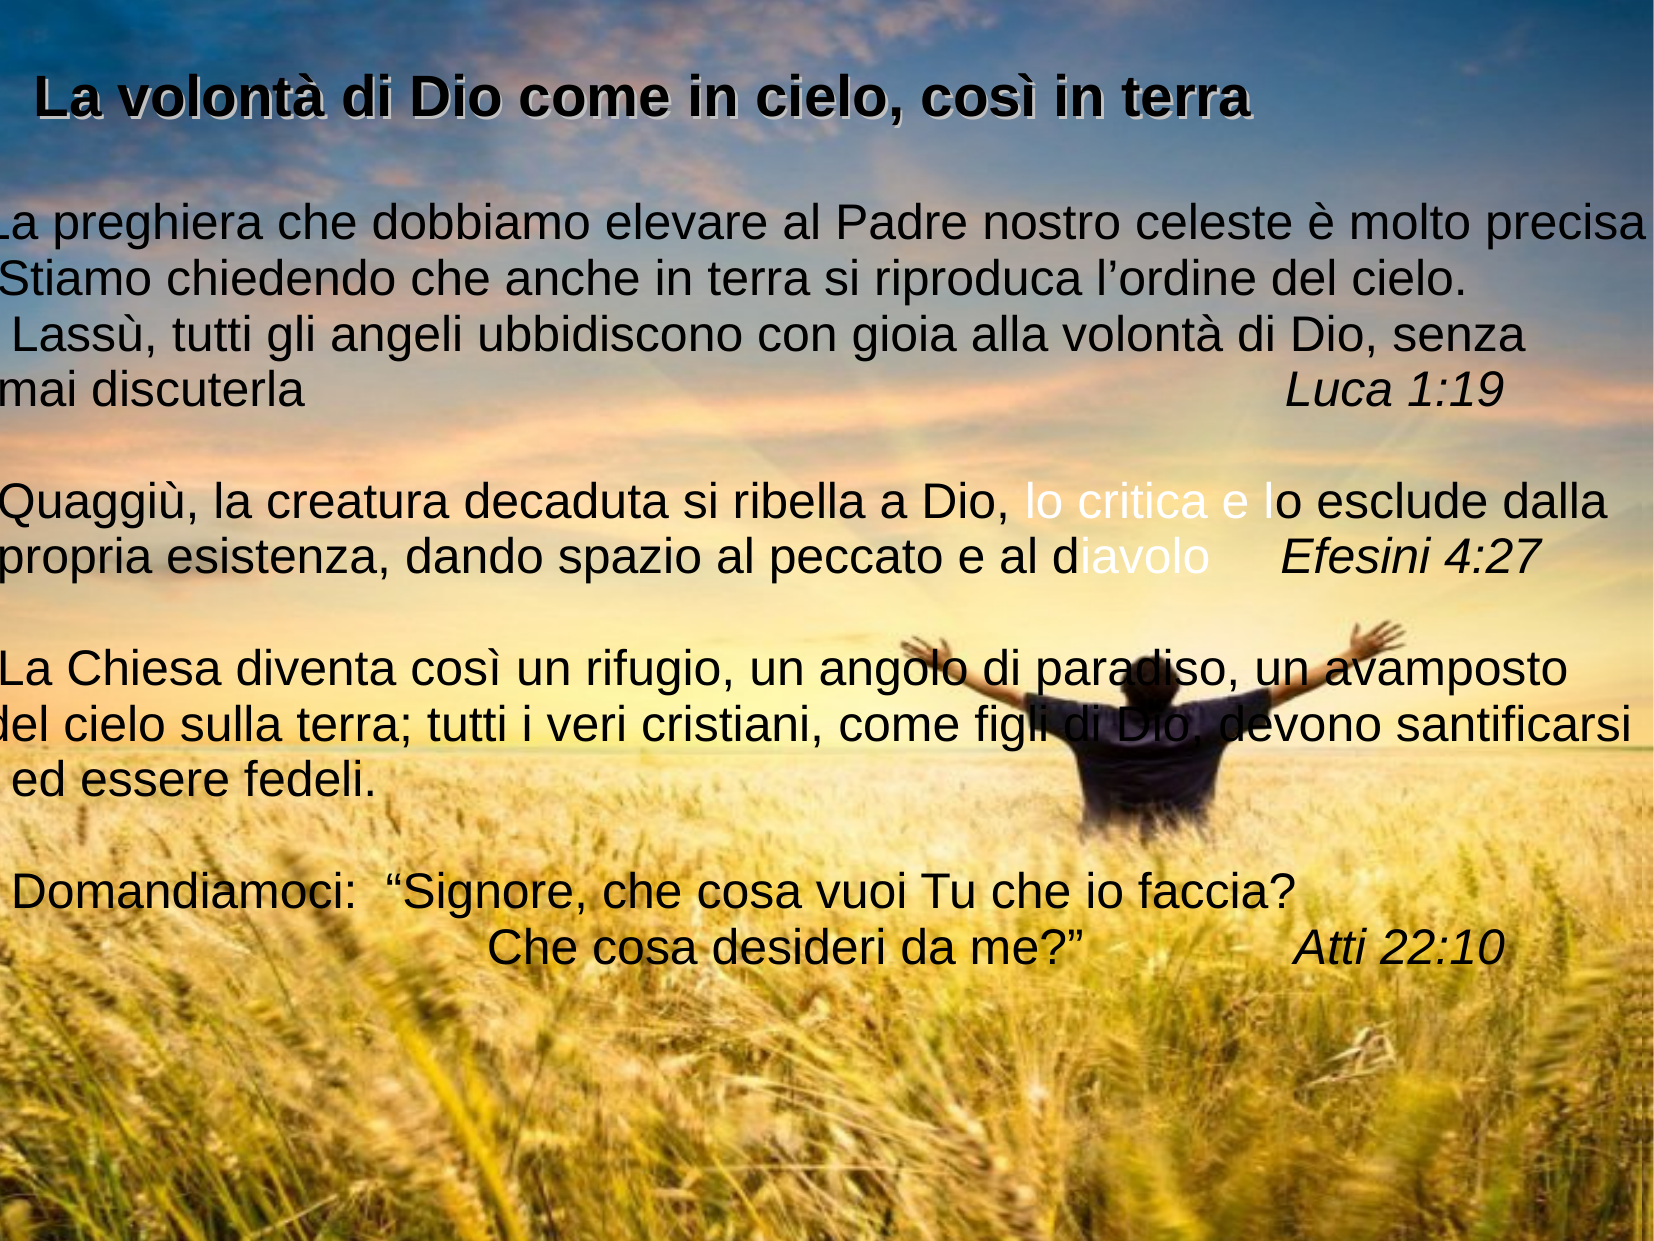

Introduzione
La cameretta.
 Ma tu, quando preghi, entra nella tua cameretta (Matteo 6:6).
Ma tu – questo implica che tu sei chiamato alla vera preghiera,
alla vera adorazione, alla vera comunione con Dio Padre!
 Dio ha delle richieste precise riguardo chi vuole adorarLo
 Giovanni 4:23,24.
 Gesù introduce un concetto caro a tutti i credenti risvegliati e ripieni dello
 Spirito Santo: la preghiera personale; è nella preghiera nascosta che
 Dio più si rivela; è la tua invocazione fervente e silenziosa che più gli è
 gradita; è il tuo grido nella valle dell’umiliazione, o la tua lode sul monte
 della vittoria che salgono come profumo soave al Suo trono.
 Fa’ orazione al Padre tuo che è nel segreto.
Dio è un Dio che si nasconde agli empi, ma che si rivela e rivela le Sue
meraviglie solo a quanti lo cercano Matteo 11:25.
Introduzione
Sia fatta la tua volontà
 La volontà di Dio come in cielo, così in terra
 La preghiera che dobbiamo elevare al Padre nostro celeste è molto precisa
 Stiamo chiedendo che anche in terra si riproduca l’ordine del cielo.
 Lassù, tutti gli angeli ubbidiscono con gioia alla volontà di Dio, senza
 mai discuterla Luca 1:19
 Quaggiù, la creatura decaduta si ribella a Dio, lo critica e lo esclude dalla
 propria esistenza, dando spazio al peccato e al diavolo Efesini 4:27
 La Chiesa diventa così un rifugio, un angolo di paradiso, un avamposto
 del cielo sulla terra; tutti i veri cristiani, come figli di Dio, devono santificarsi
 ed essere fedeli.
 Domandiamoci: “Signore, che cosa vuoi Tu che io faccia?
 Che cosa desideri da me?” Atti 22:10